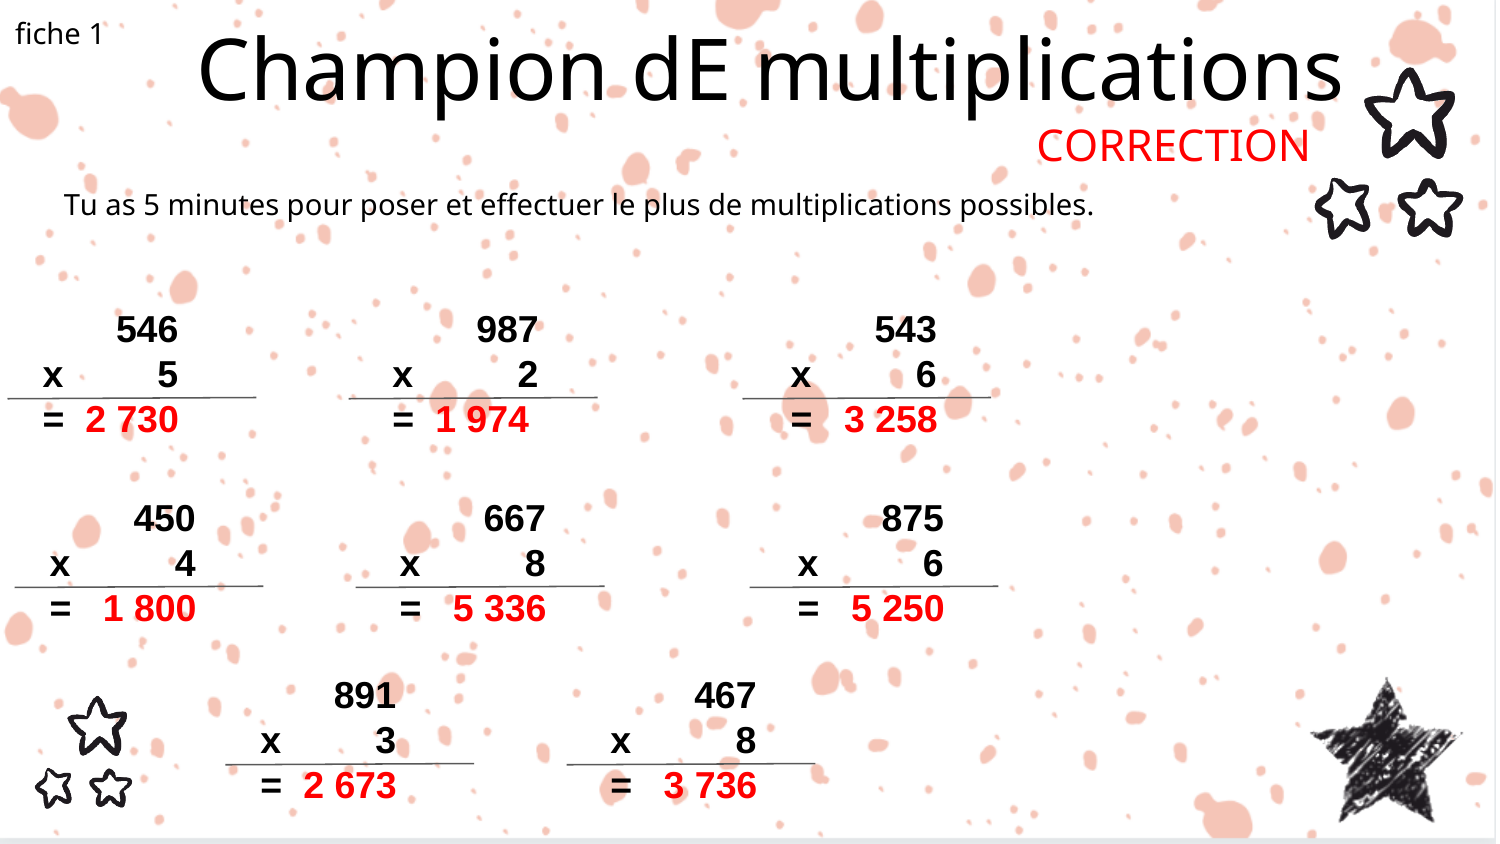

fiche 1
Champion dE multiplications
CORRECTION
Tu as 5 minutes pour poser et effectuer le plus de multiplications possibles.
 546
x 5
= 2 730
 987
x 2
= 1 974
 543
x 6
= 3 258
 450
x 4
= 1 800
 667
x 8
= 5 336
 875
x 6
= 5 250
 891
x 3
= 2 673
 467
x 8
= 3 736